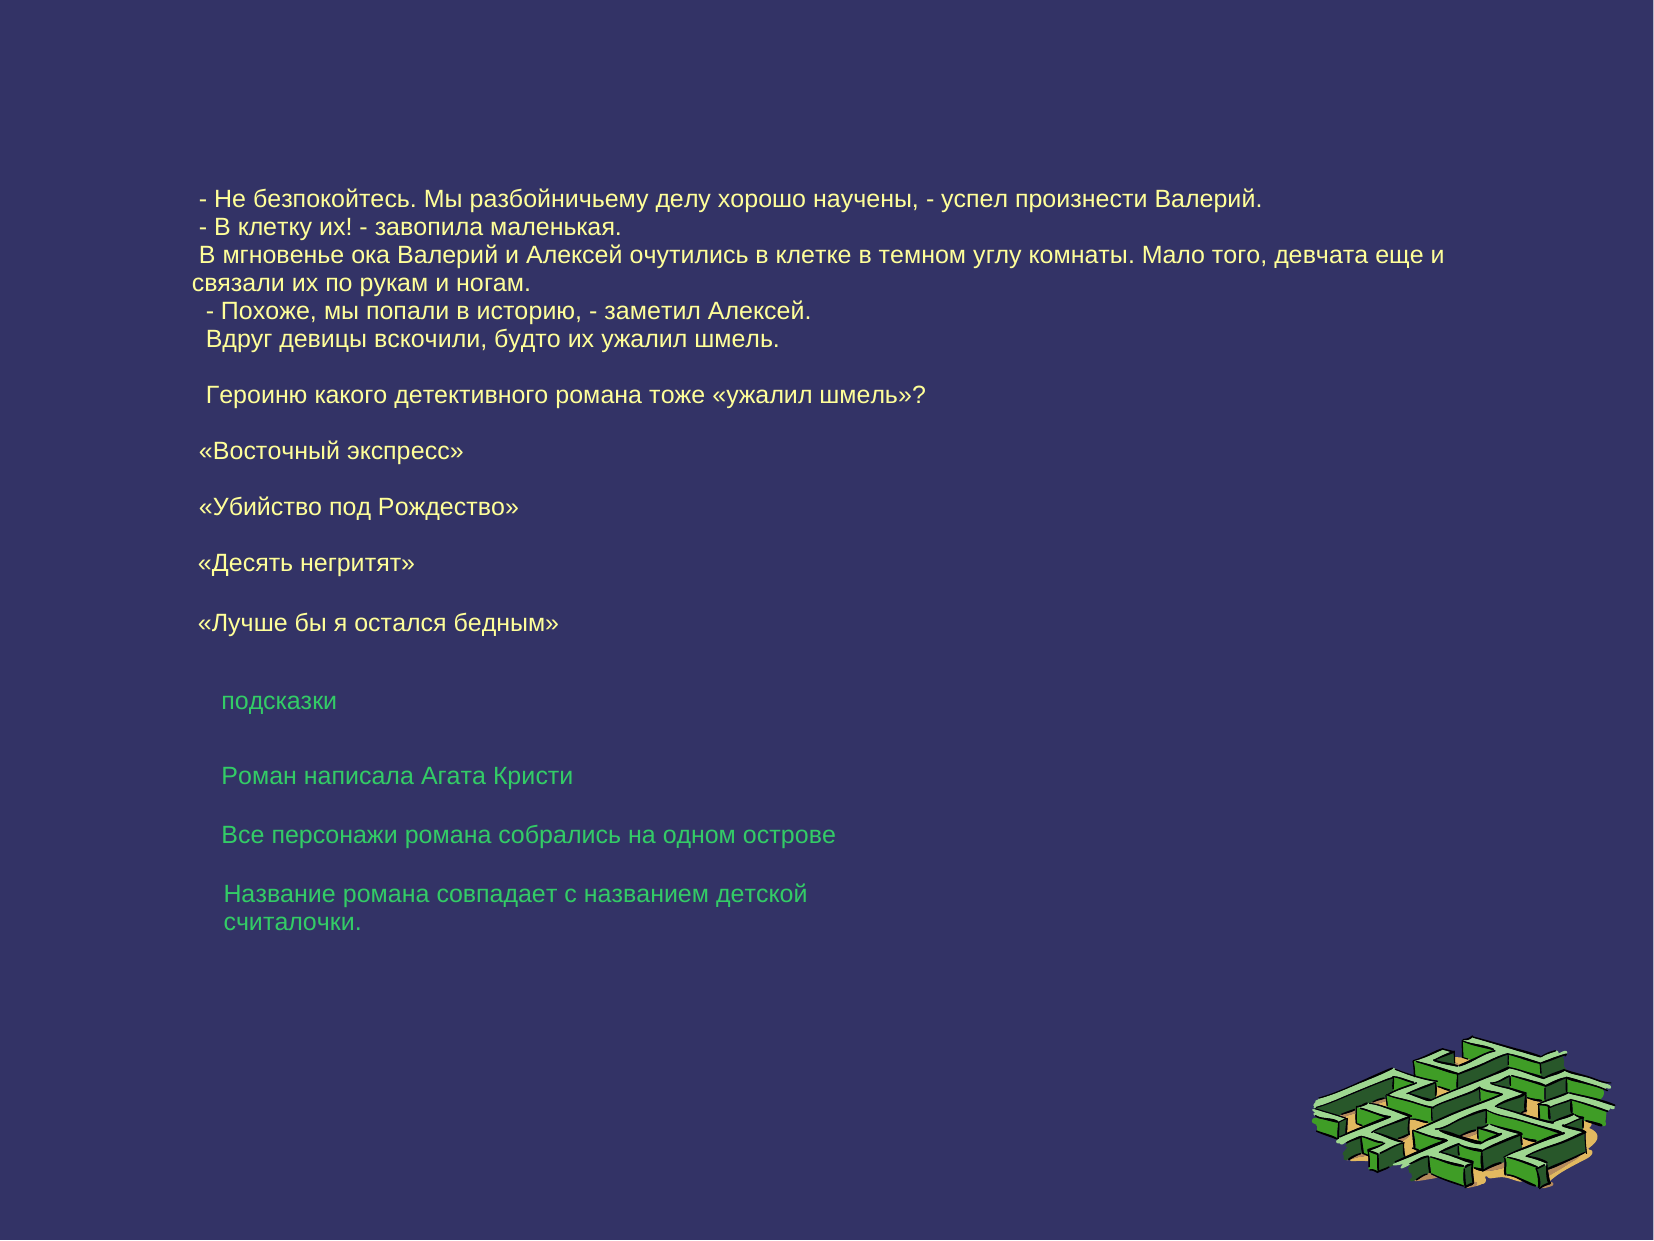

- Не безпокойтесь. Мы разбойничьему делу хорошо научены, - успел произнести Валерий.
 - В клетку их! - завопила маленькая.
 В мгновенье ока Валерий и Алексей очутились в клетке в темном углу комнаты. Мало того, девчата еще и
связали их по рукам и ногам.
 - Похоже, мы попали в историю, - заметил Алексей.
 Вдруг девицы вскочили, будто их ужалил шмель.
 Героиню какого детективного романа тоже «ужалил шмель»?
 «Восточный экспресс»
 «Убийство под Рождество»
«Десять негритят»
«Лучше бы я остался бедным»
подсказки
Роман написала Агата Кристи
Все персонажи романа собрались на одном острове
Название романа совпадает с названием детской считалочки.